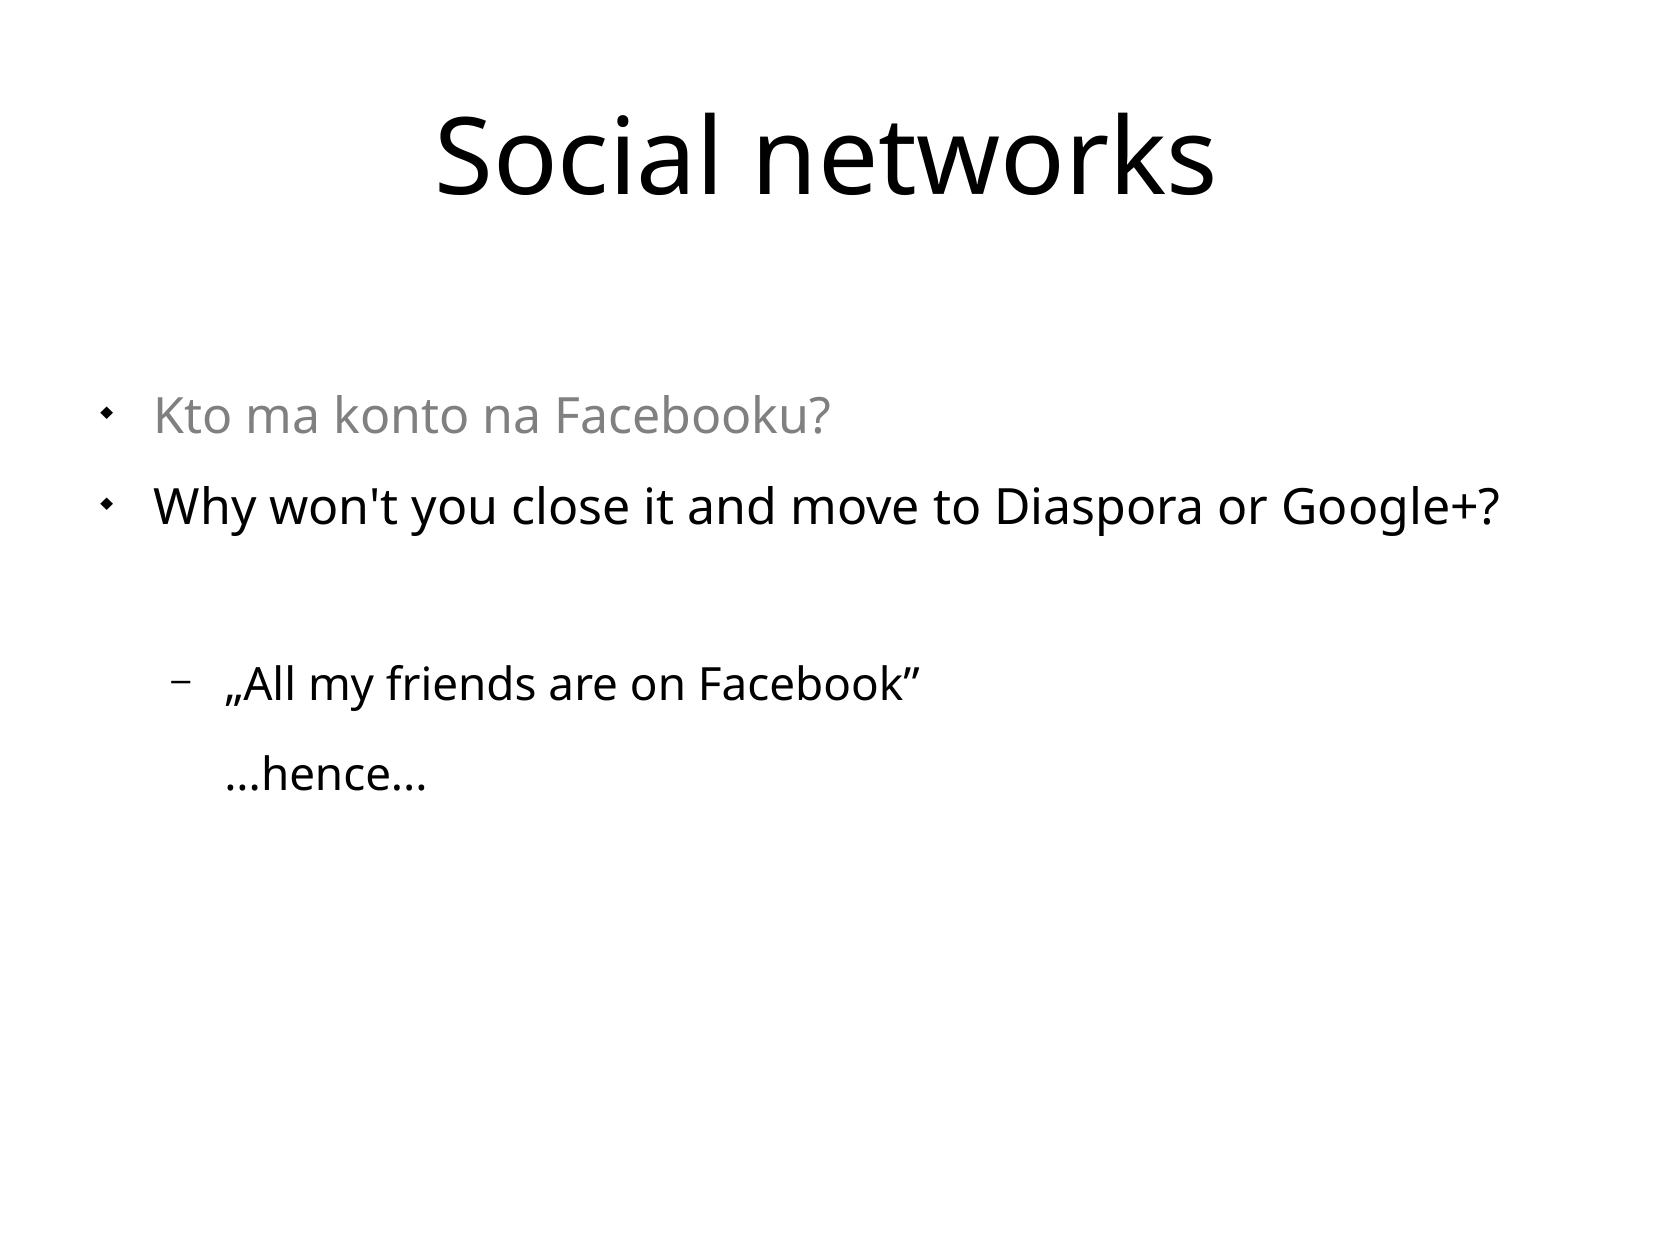

# Social networks
Kto ma konto na Facebooku?
Why won't you close it and move to Diaspora or Google+?
„All my friends are on Facebook”
...hence...